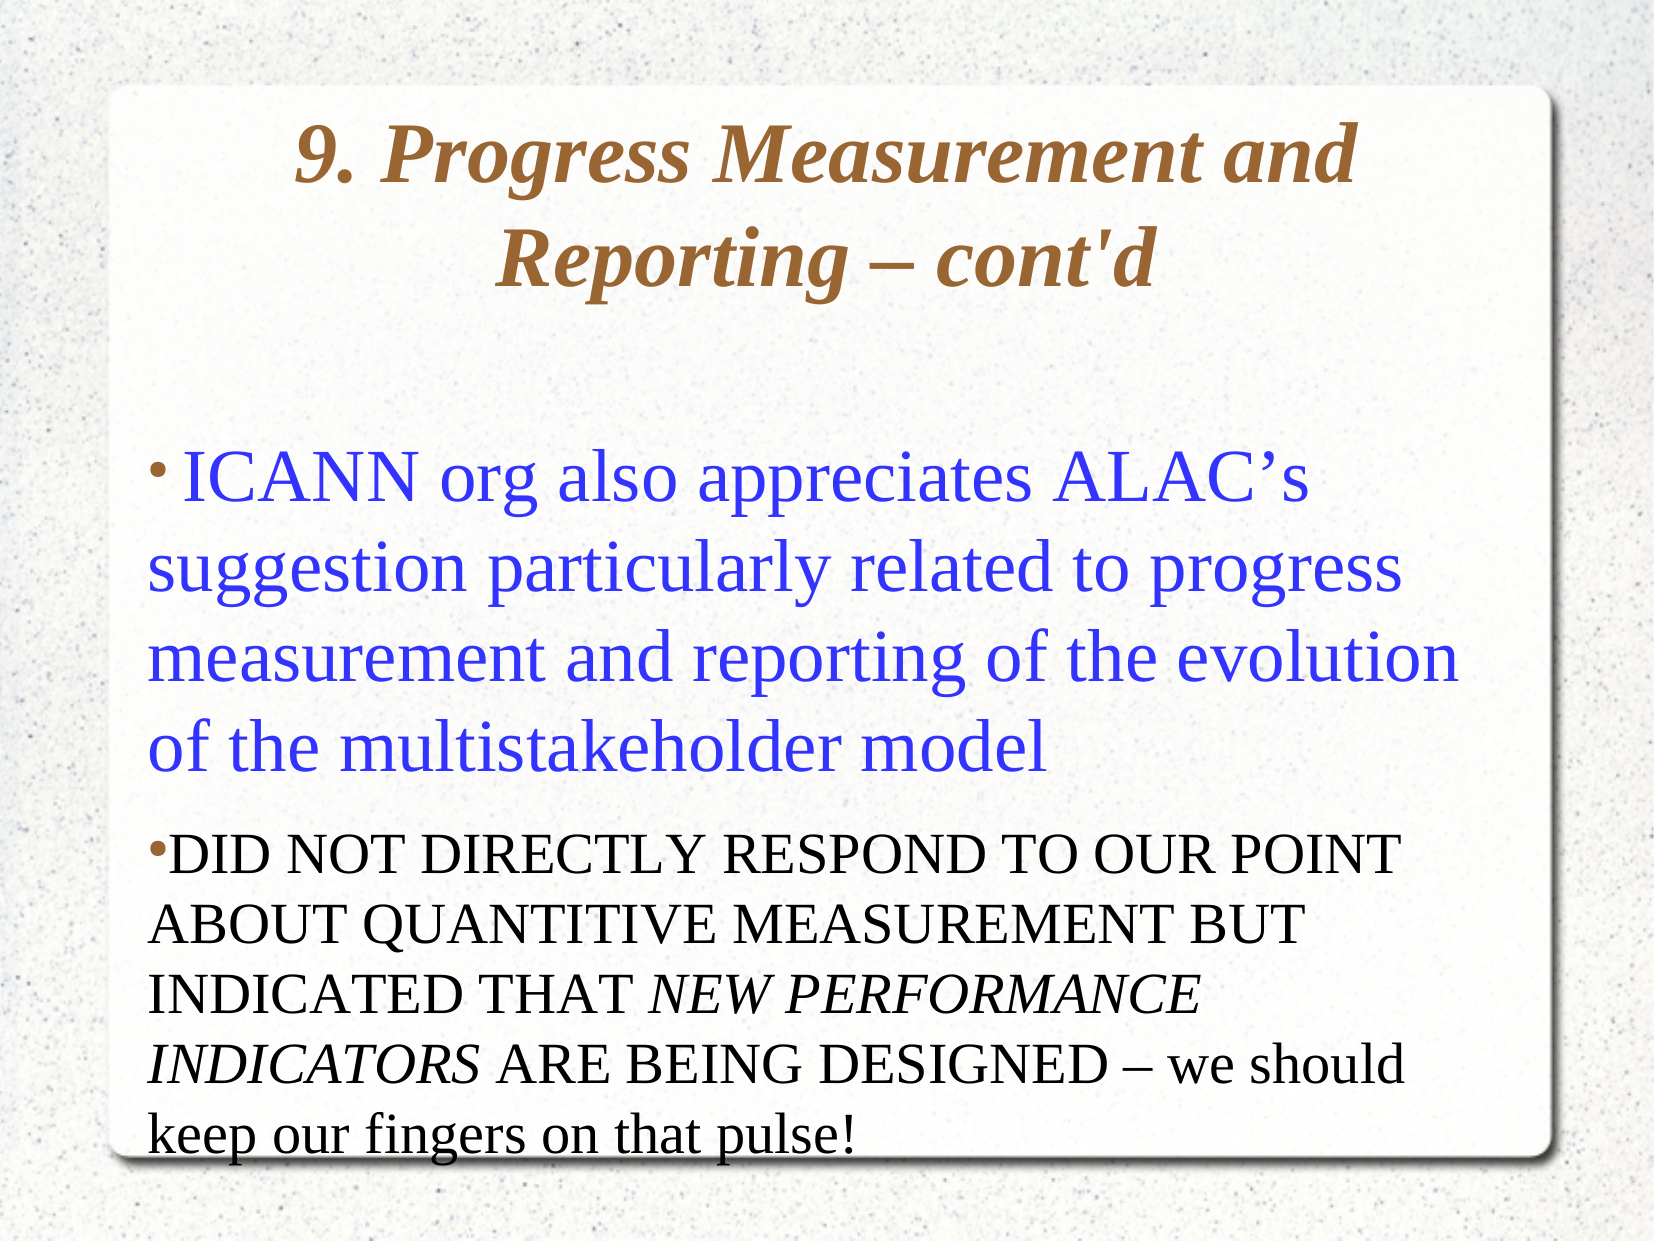

# 9. Progress Measurement and Reporting – cont'd
 ICANN org also appreciates ALAC’s suggestion particularly related to progress measurement and reporting of the evolution of the multistakeholder model
DID NOT DIRECTLY RESPOND TO OUR POINT ABOUT QUANTITIVE MEASUREMENT BUT INDICATED THAT NEW PERFORMANCE INDICATORS ARE BEING DESIGNED – we should keep our fingers on that pulse!